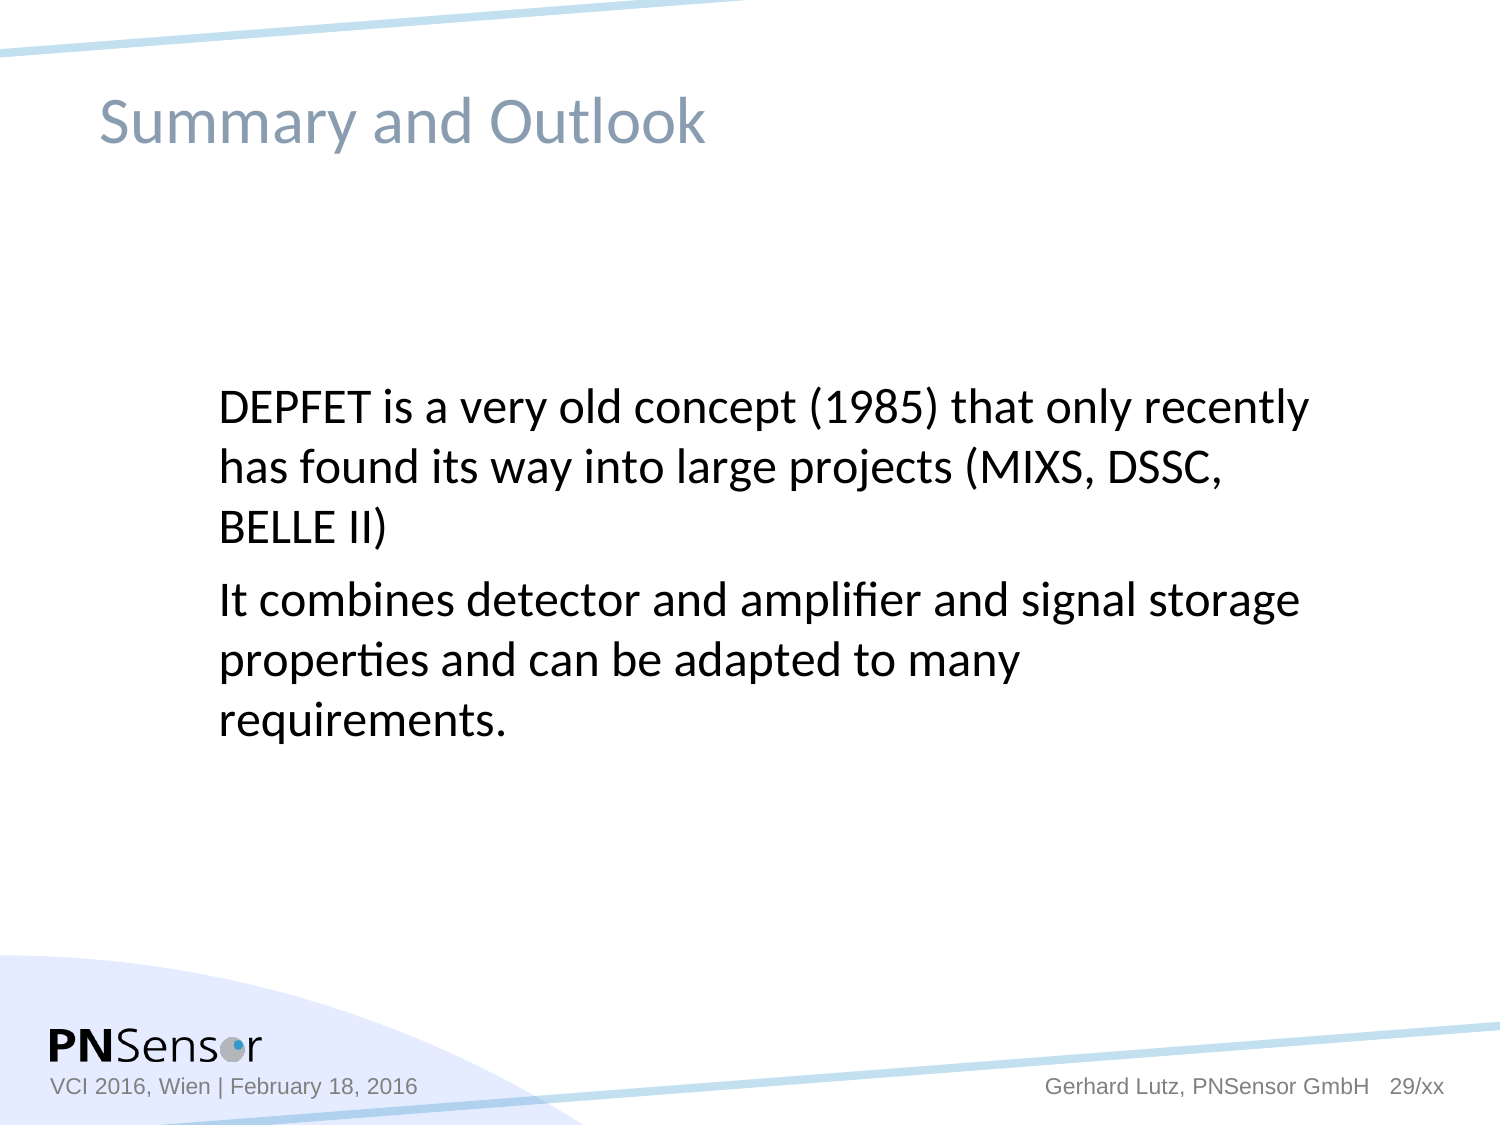

# Summary and Outlook
DEPFET is a very old concept (1985) that only recently has found its way into large projects (MIXS, DSSC, BELLE II)
It combines detector and amplifier and signal storage properties and can be adapted to many requirements.